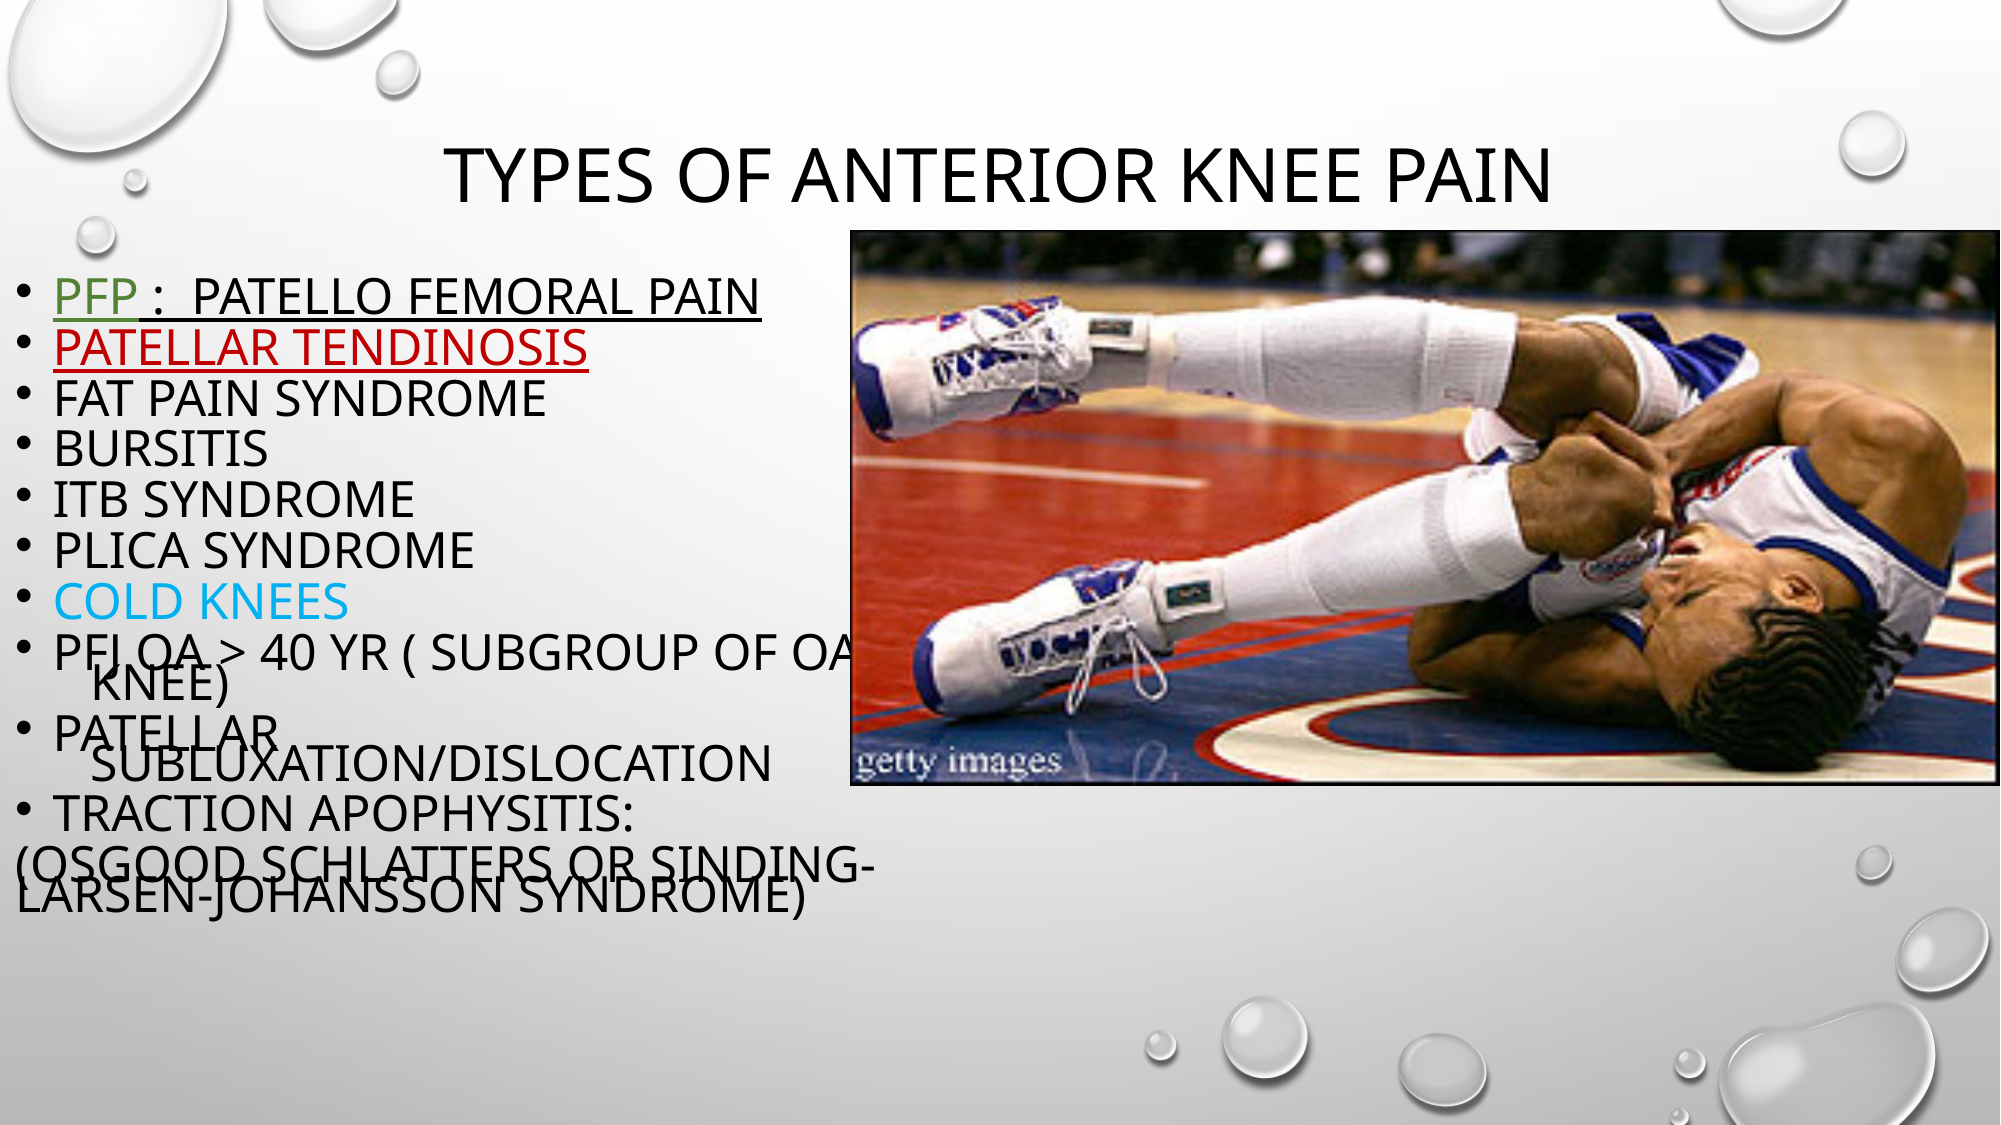

# Types of anterior knee pain
PFP : Patello femoral pain
Patellar tendinosis
Fat pain syndrome
Bursitis
ITB syndrome
Plica syndrome
Cold knees
PFJ OA > 40 yr ( subgroup of OA knee)
Patellar subluxation/dislocation
Traction apophysitis:
(Osgood schlatters or sinding-Larsen-johansson syndrome)